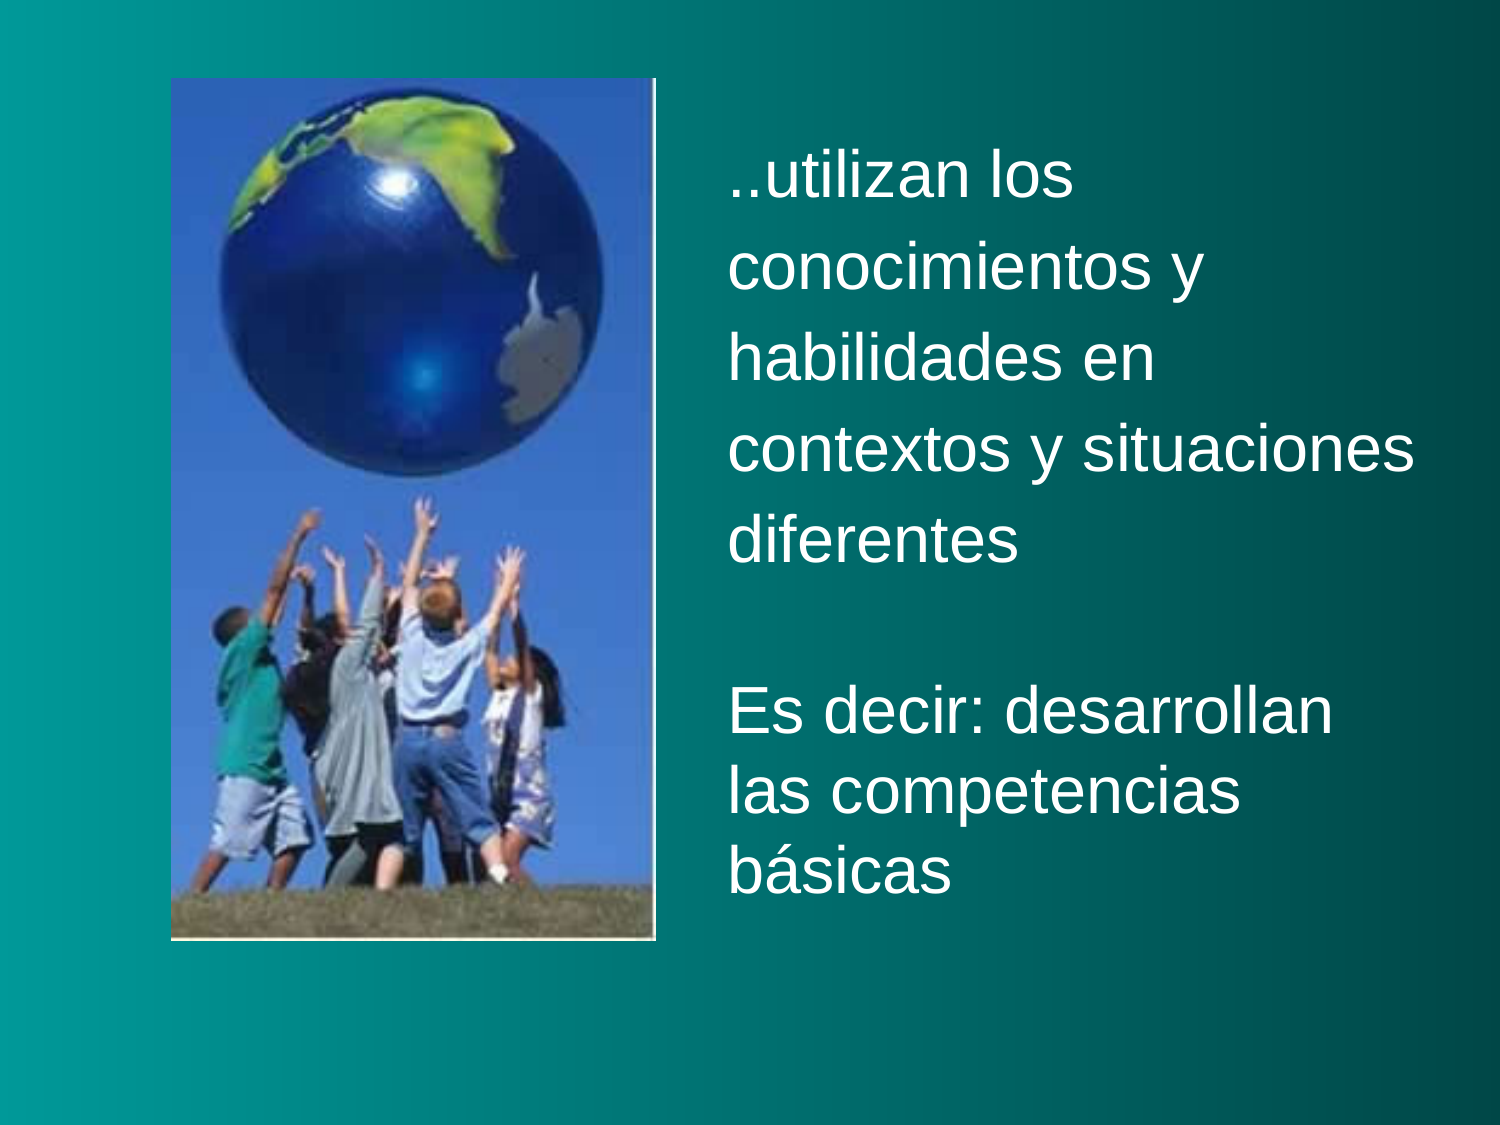

..utilizan los conocimientos y habilidades en contextos y situaciones diferentes
Es decir: desarrollan las competencias básicas